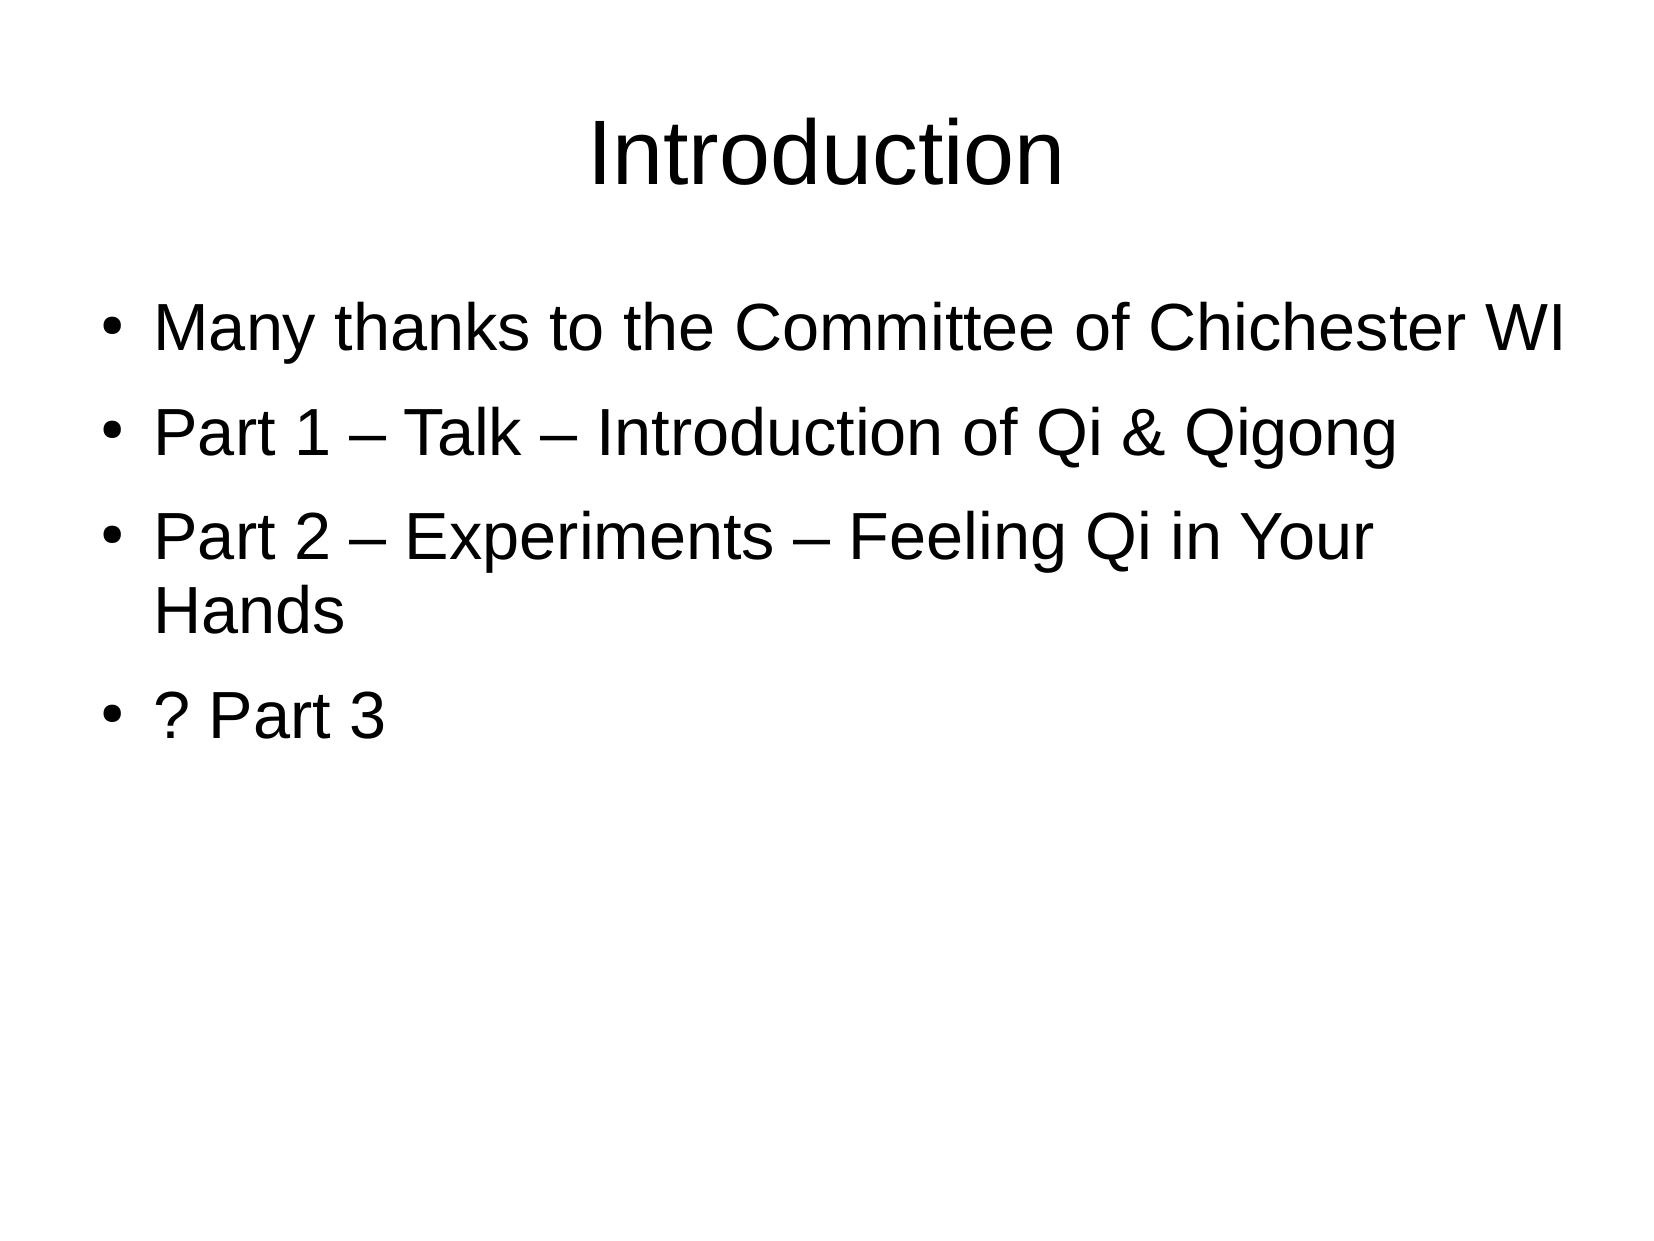

# Introduction
Many thanks to the Committee of Chichester WI
Part 1 – Talk – Introduction of Qi & Qigong
Part 2 – Experiments – Feeling Qi in Your Hands
? Part 3